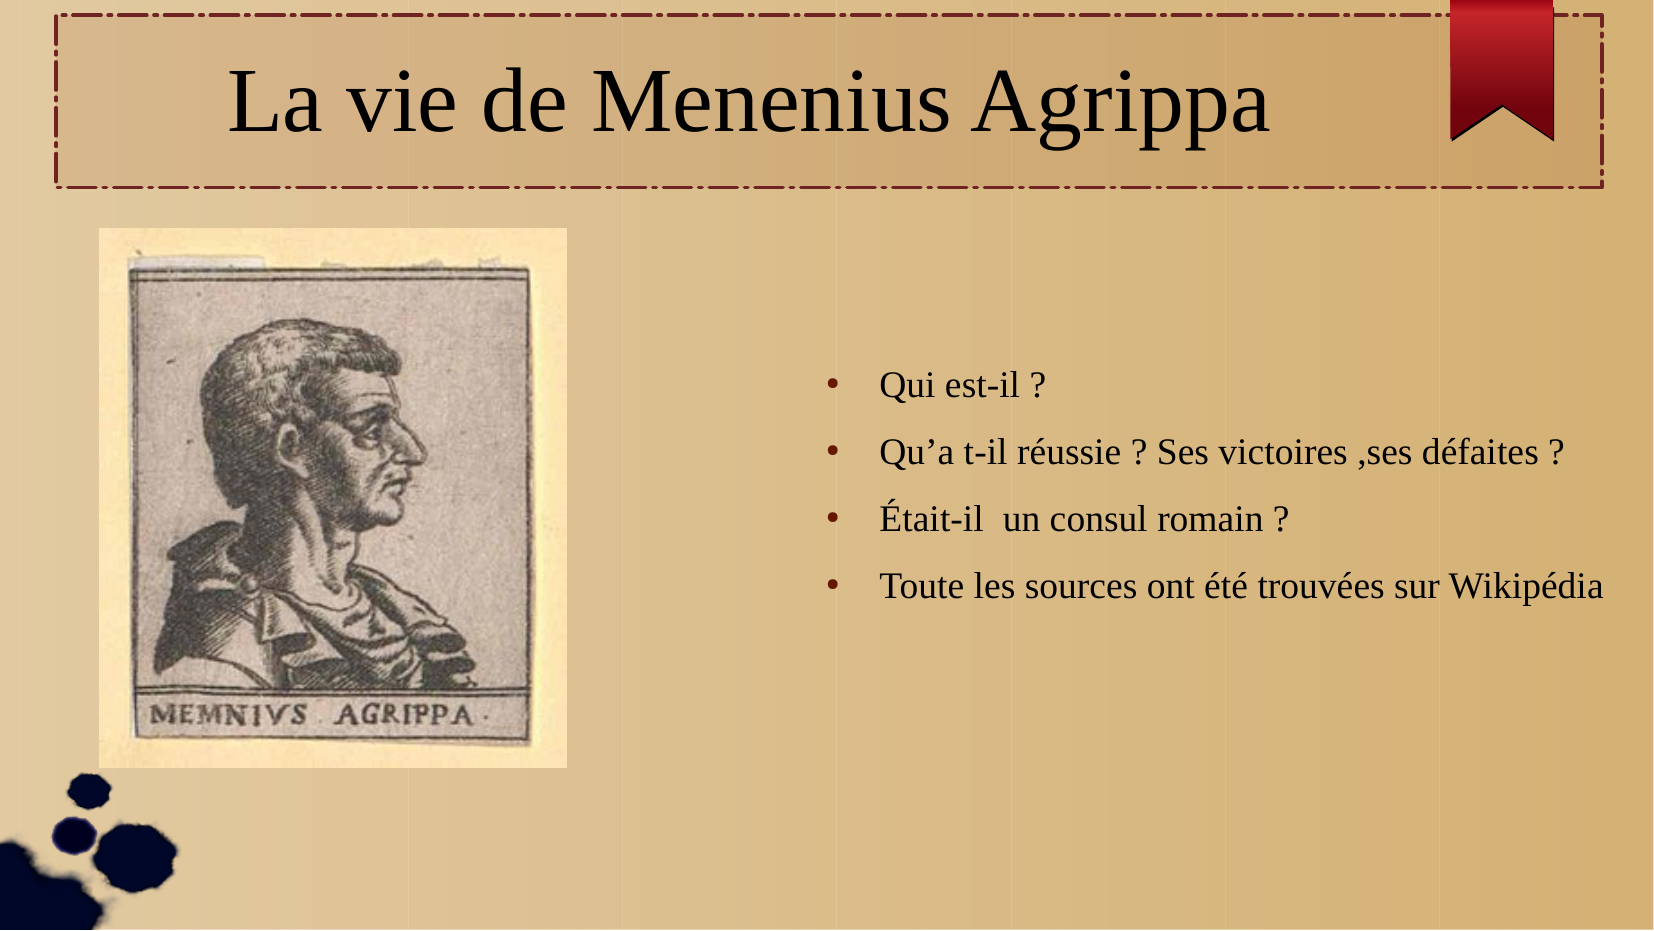

# La vie de Menenius Agrippa
Qui est-il ?
Qu’a t-il réussie ? Ses victoires ,ses défaites ?
Était-il un consul romain ?
Toute les sources ont été trouvées sur Wikipédia